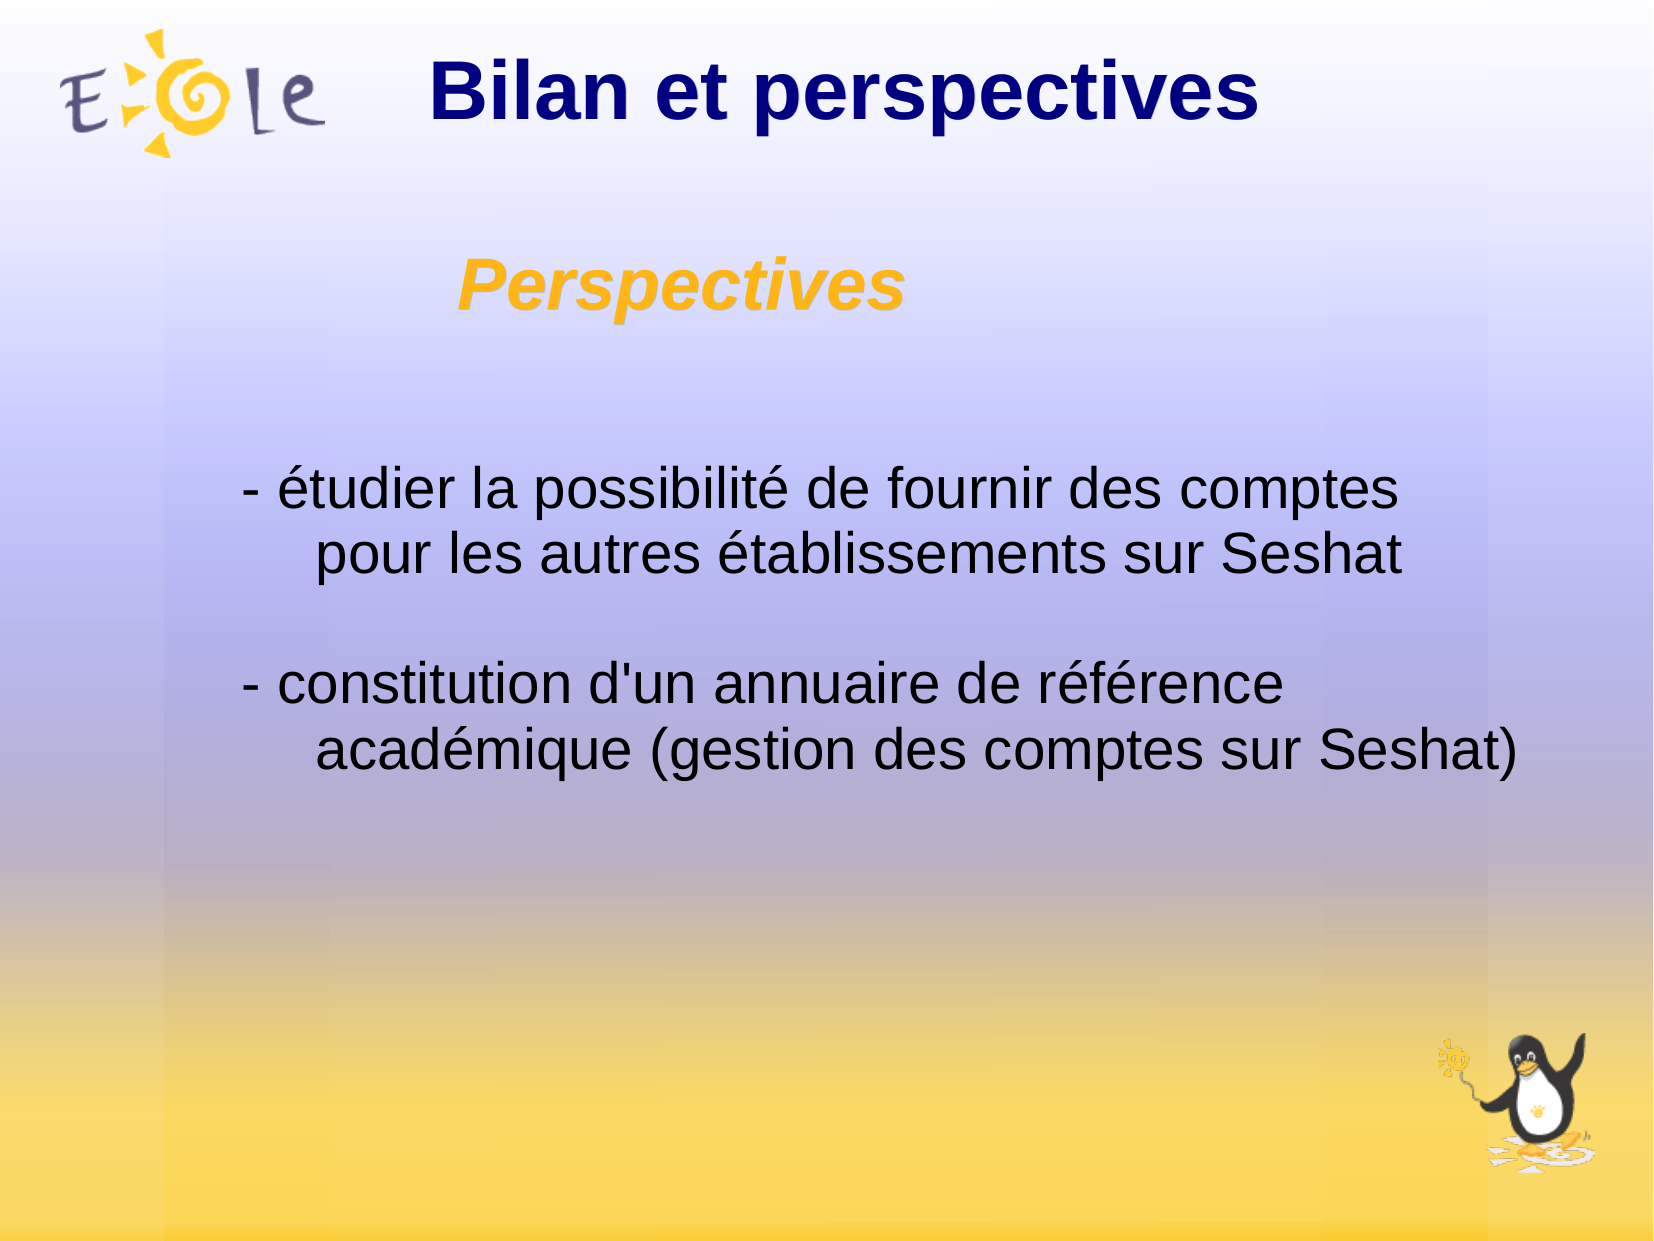

Bilan et perspectives
Perspectives
- étudier la possibilité de fournir des comptes
	pour les autres établissements sur Seshat
- constitution d'un annuaire de référence
	académique (gestion des comptes sur Seshat)